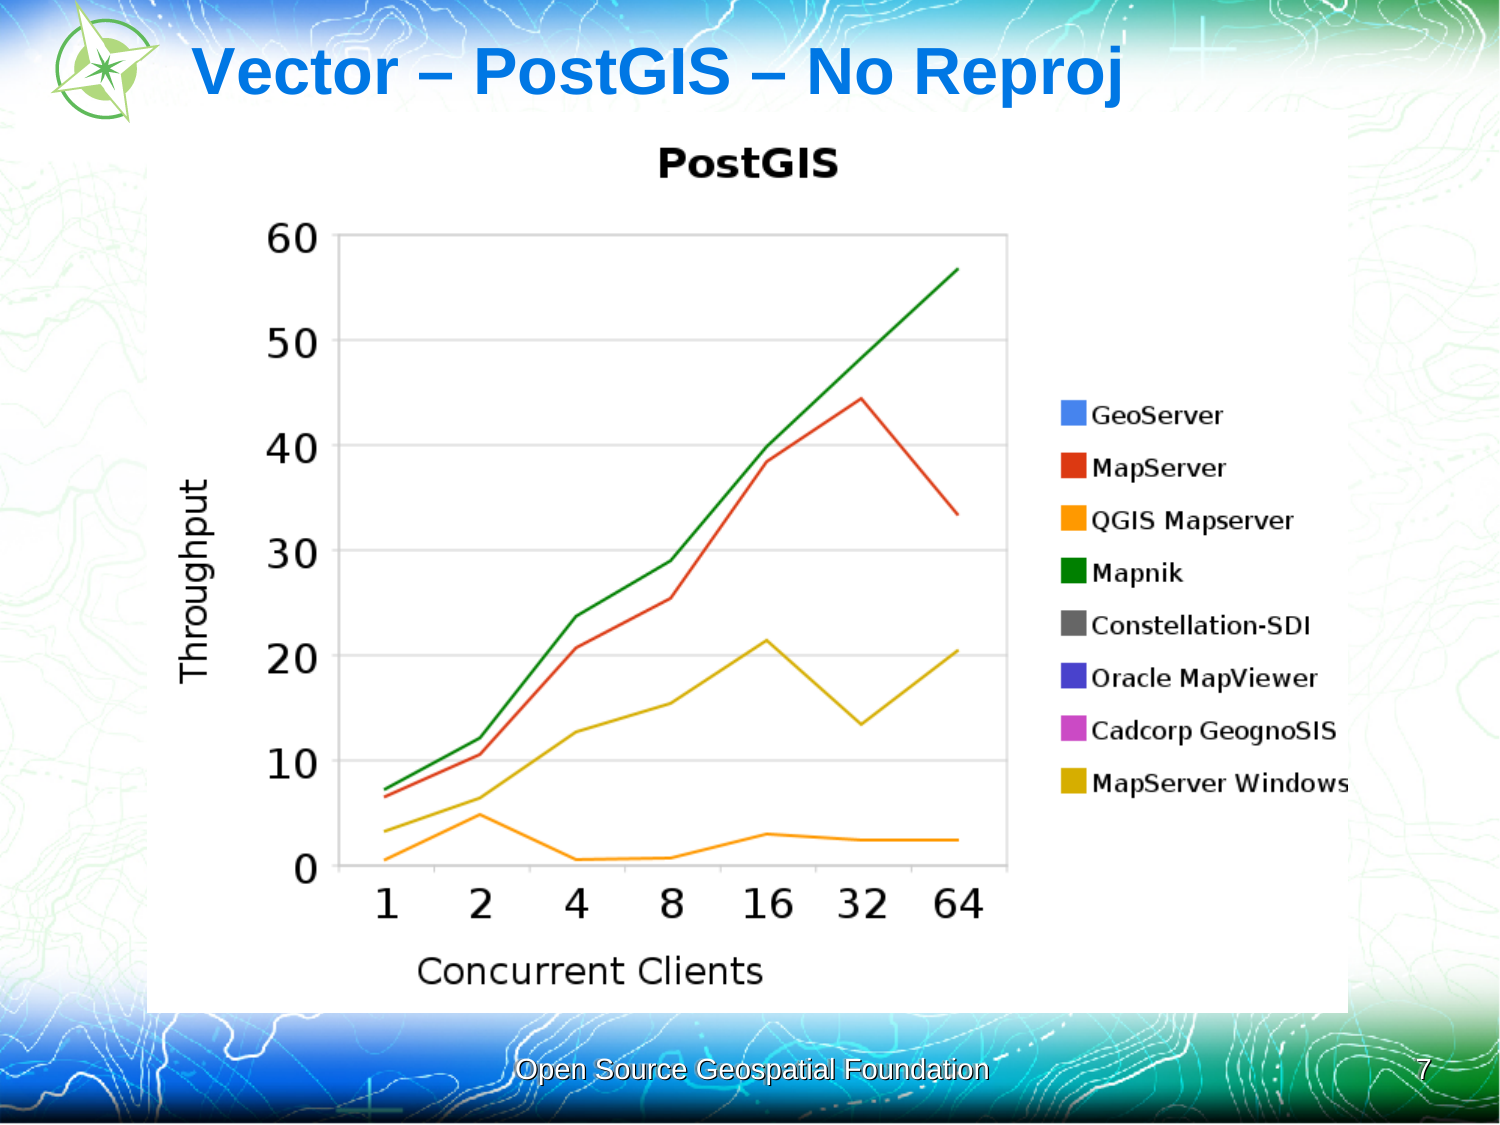

# Vector – PostGIS – No Reproj
Open Source Geospatial Foundation
7